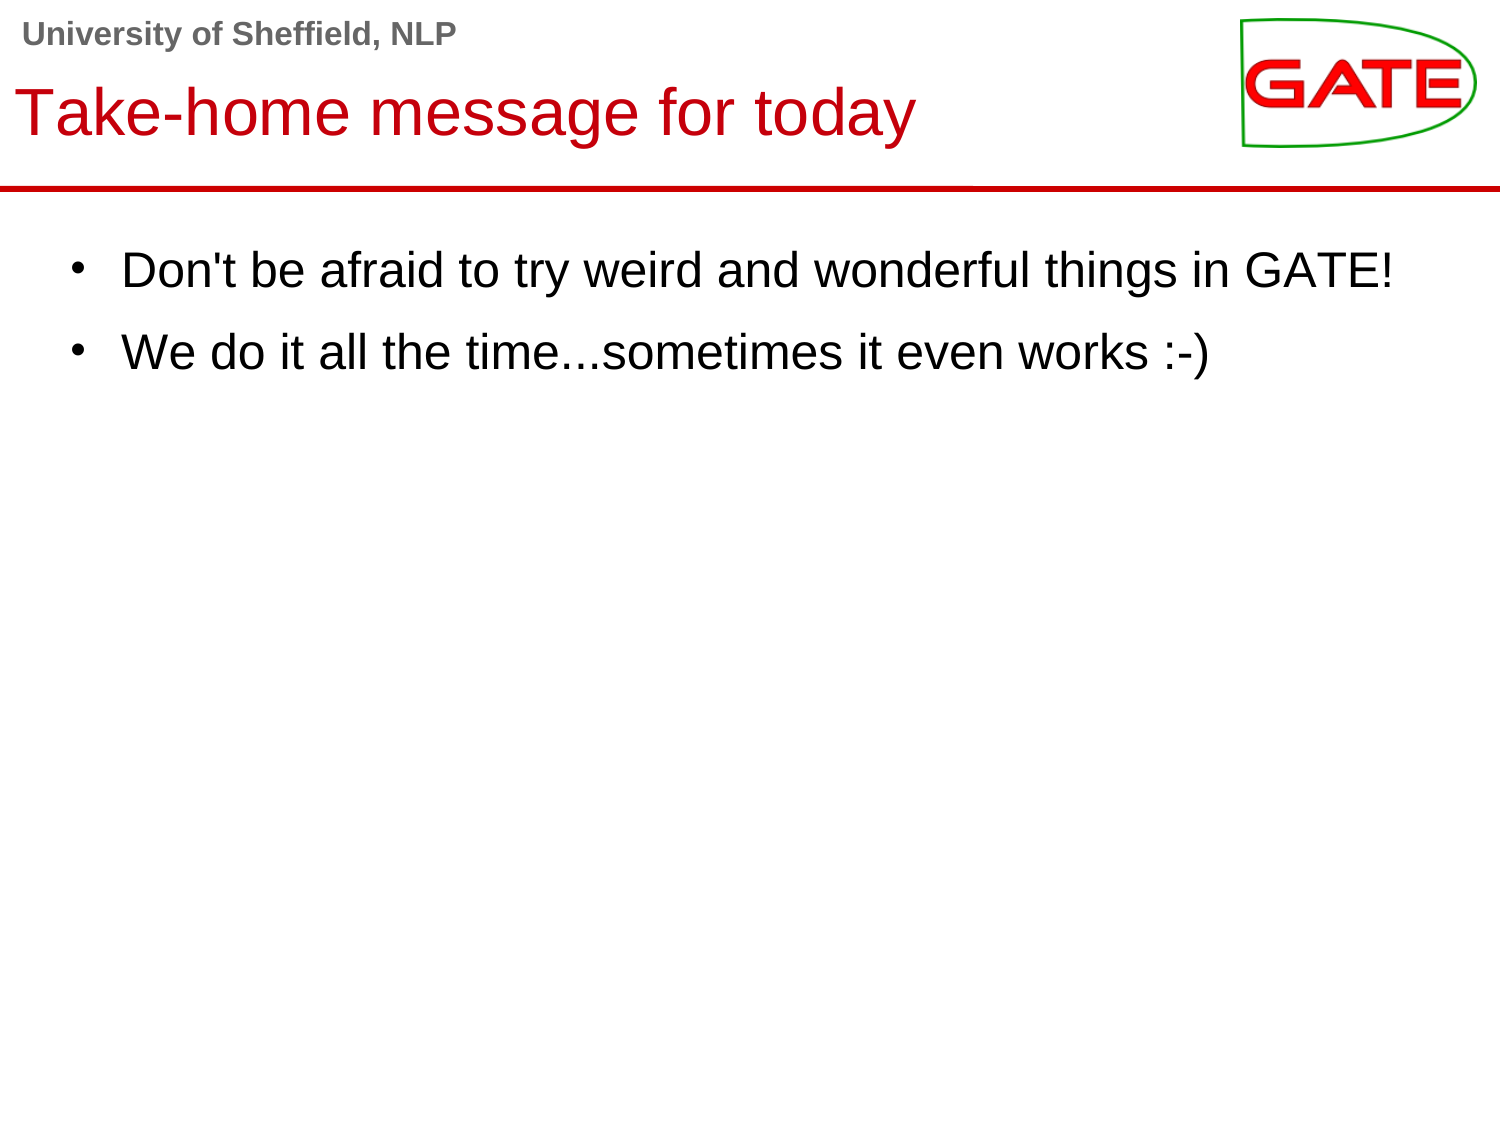

# Take-home message for today
Don't be afraid to try weird and wonderful things in GATE!
We do it all the time...sometimes it even works :-)